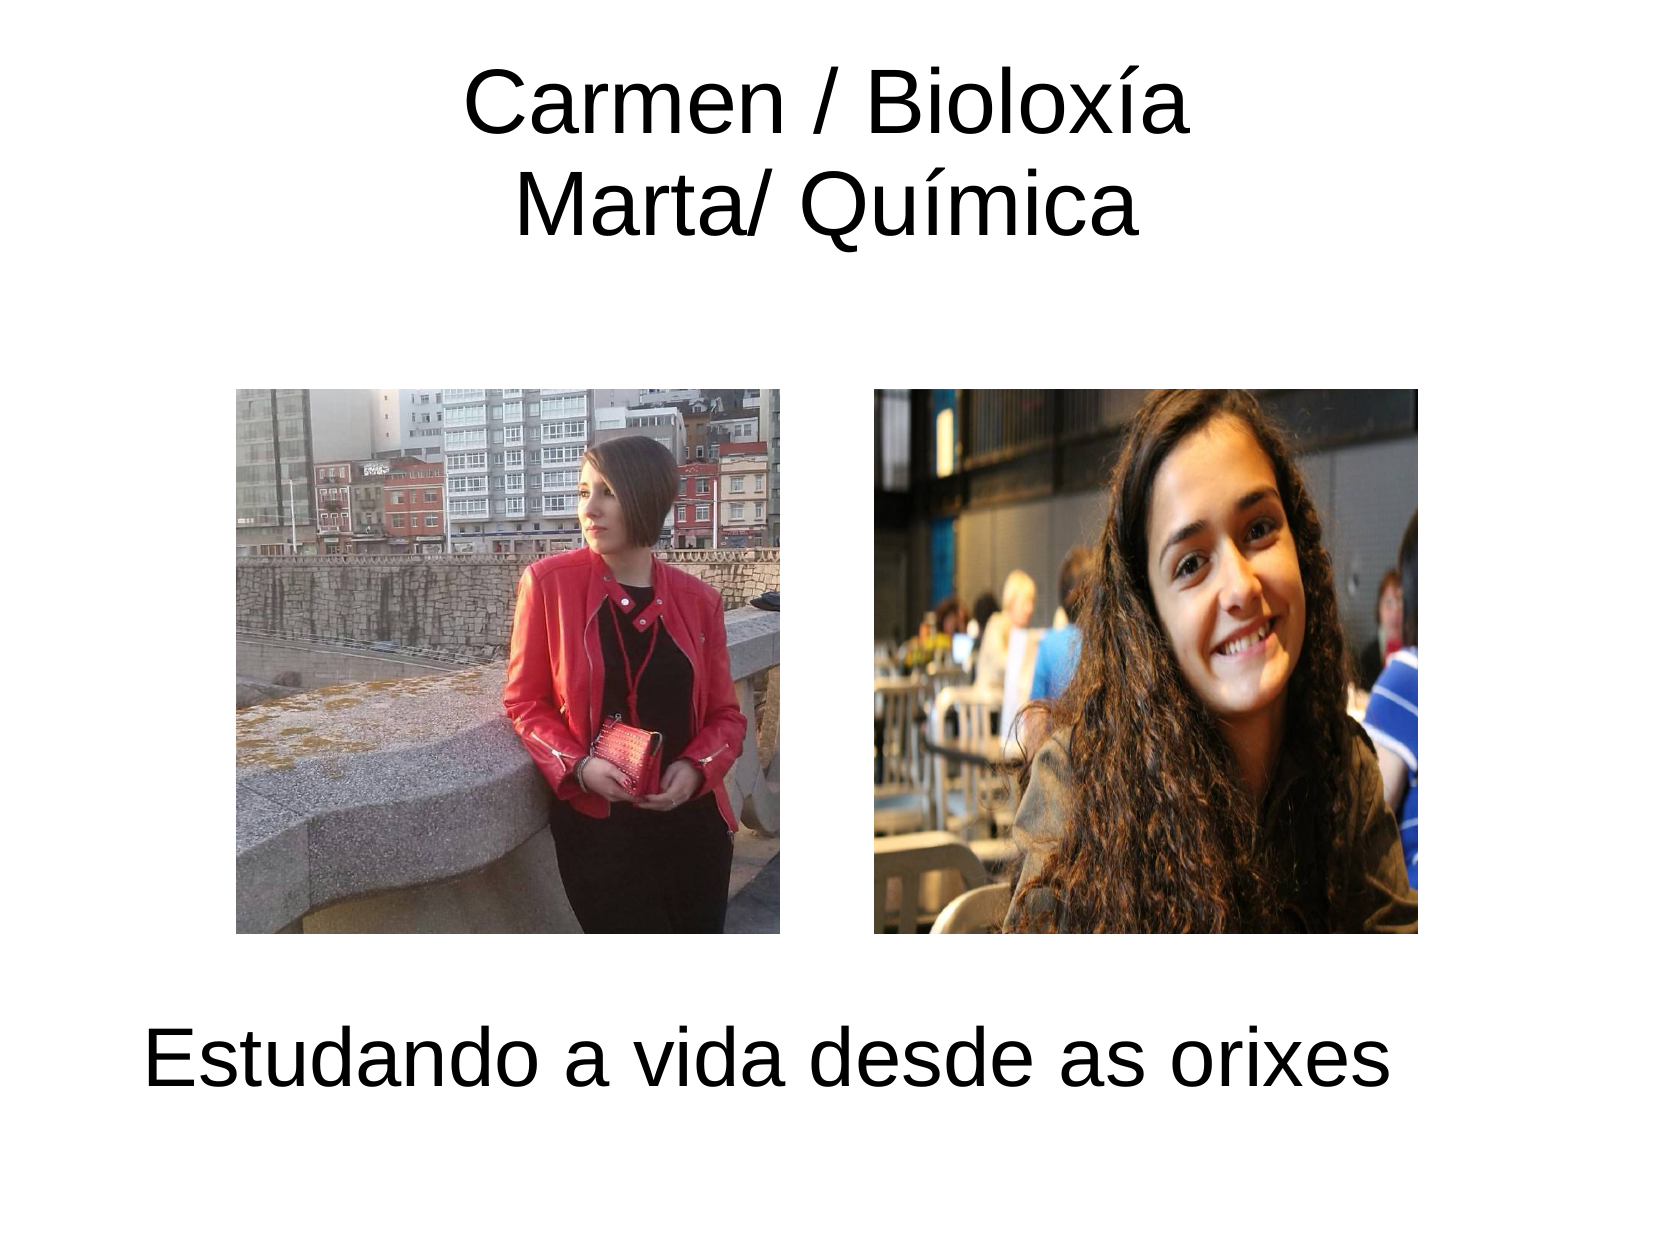

# Carmen / Bioloxía Marta/ Química
Estudando a vida desde as orixes